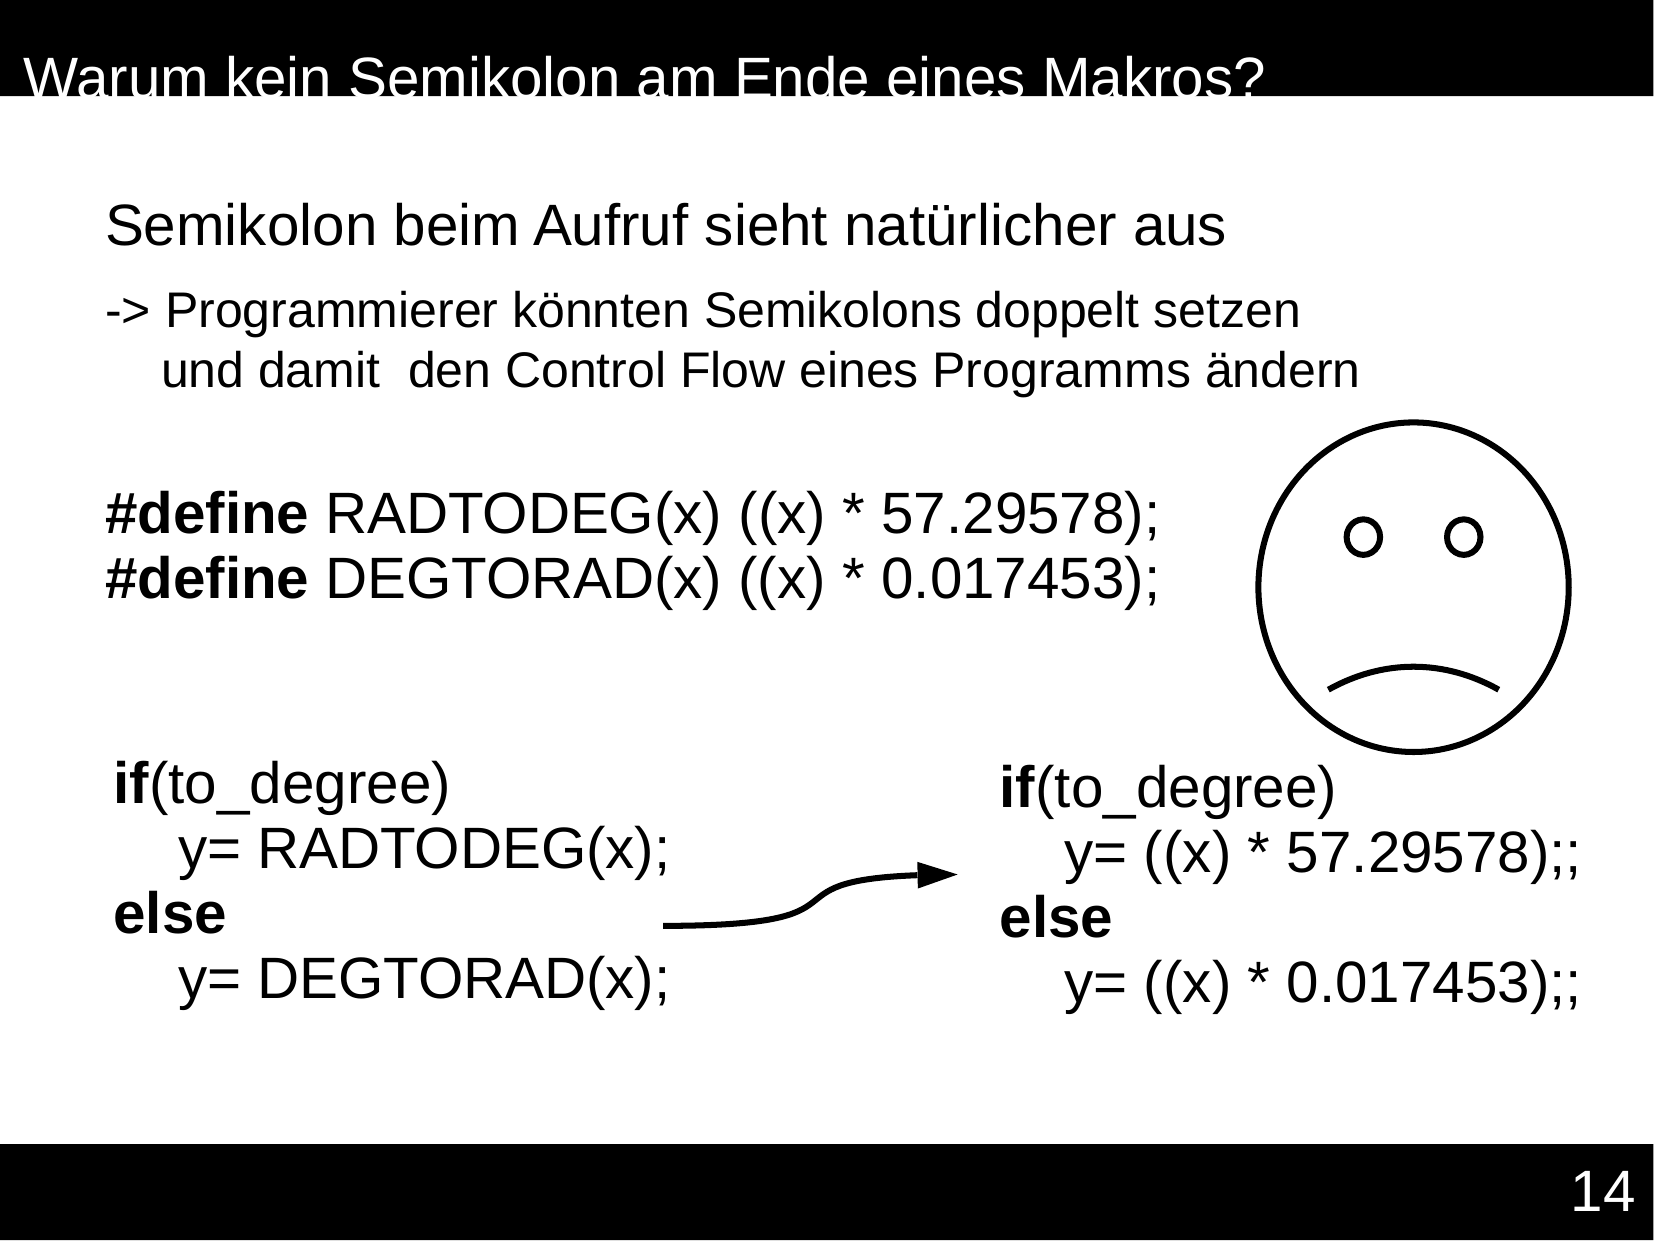

Warum kein Semikolon am Ende eines Makros?
Semikolon beim Aufruf sieht natürlicher aus
-> Programmierer könnten Semikolons doppelt setzen
 und damit den Control Flow eines Programms ändern
#define RADTODEG(x) ((x) * 57.29578);
#define DEGTORAD(x) ((x) * 0.017453);
if(to_degree)
 y= RADTODEG(x);
else
 y= DEGTORAD(x);
if(to_degree)
 y= ((x) * 57.29578);;
else
 y= ((x) * 0.017453);;
14